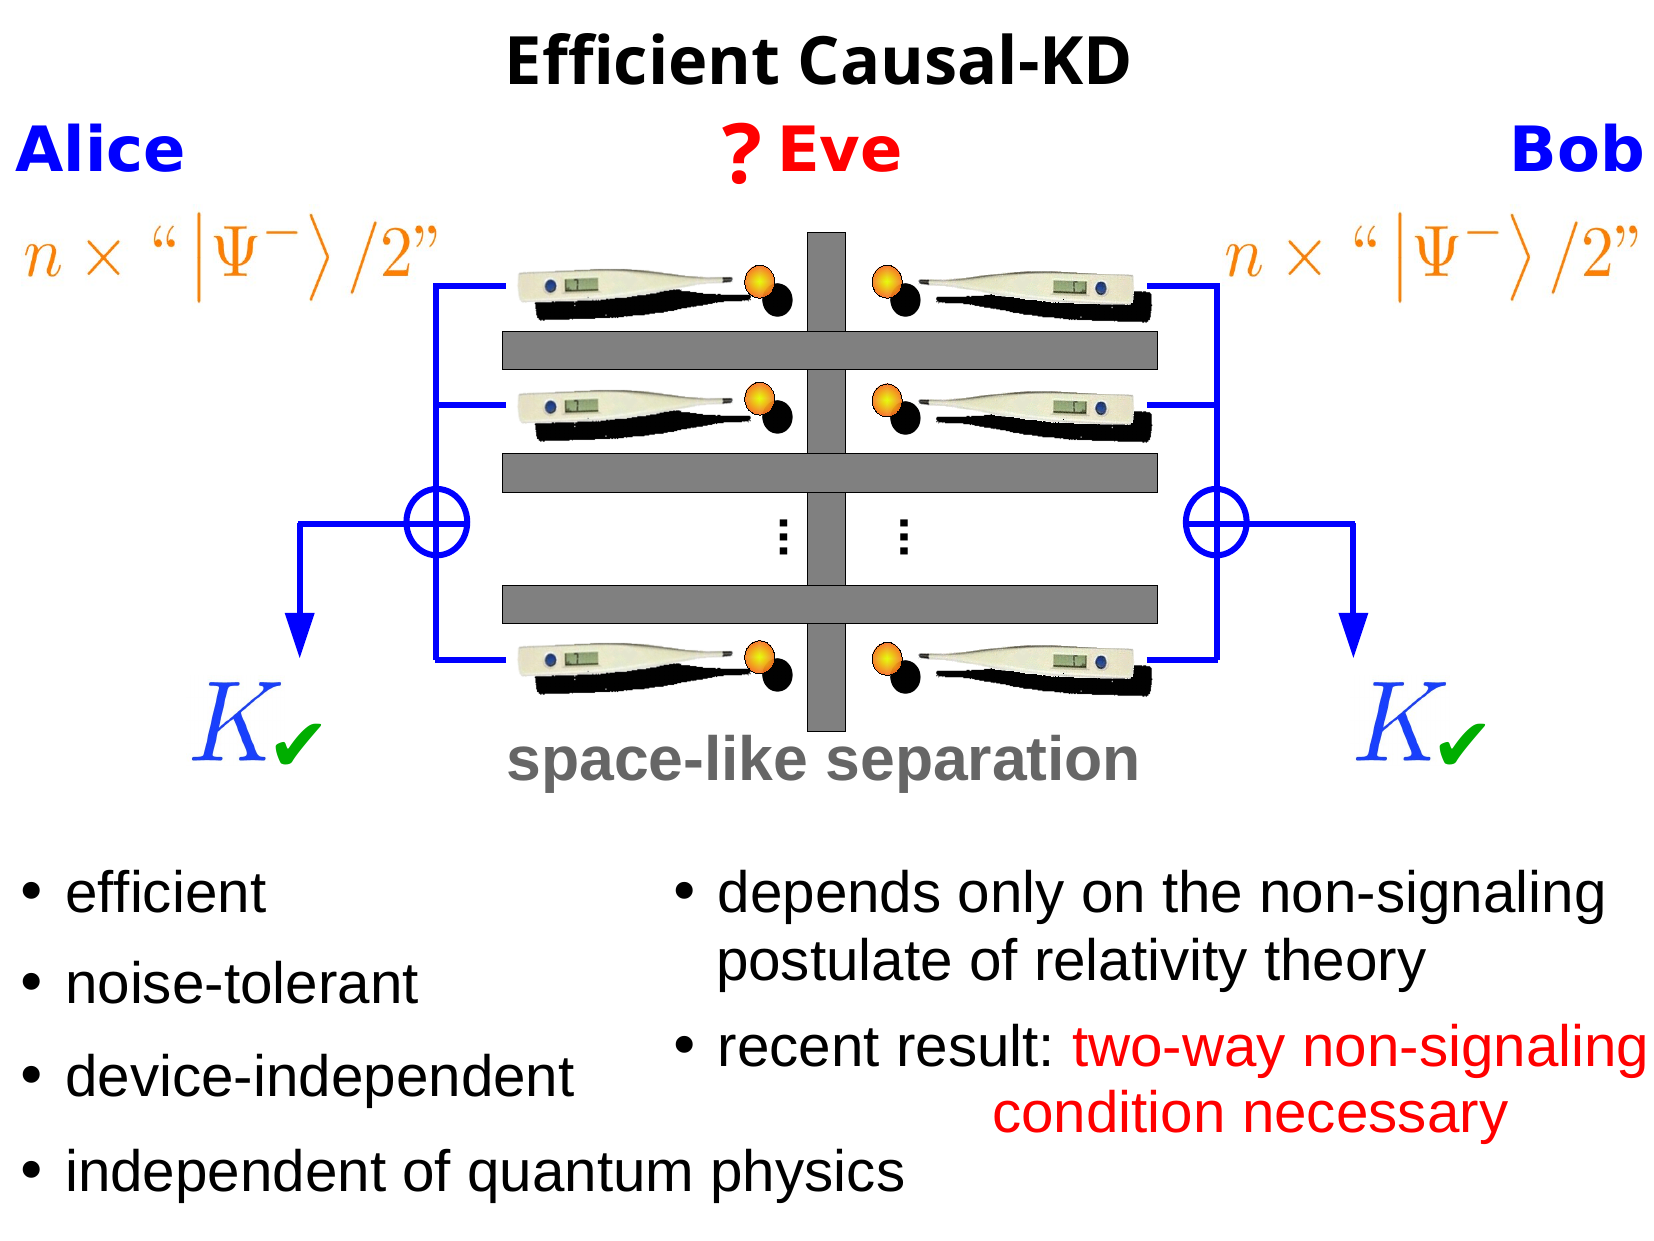

Efficient Causal-KD
?
Eve
Alice
Bob
...
...
✔
✔
space-like separation
• efficient
• depends only on the non-signaling
postulate of relativity theory
• noise-tolerant
• recent result: two-way non-signaling
 condition necessary
• device-independent
• independent of quantum physics